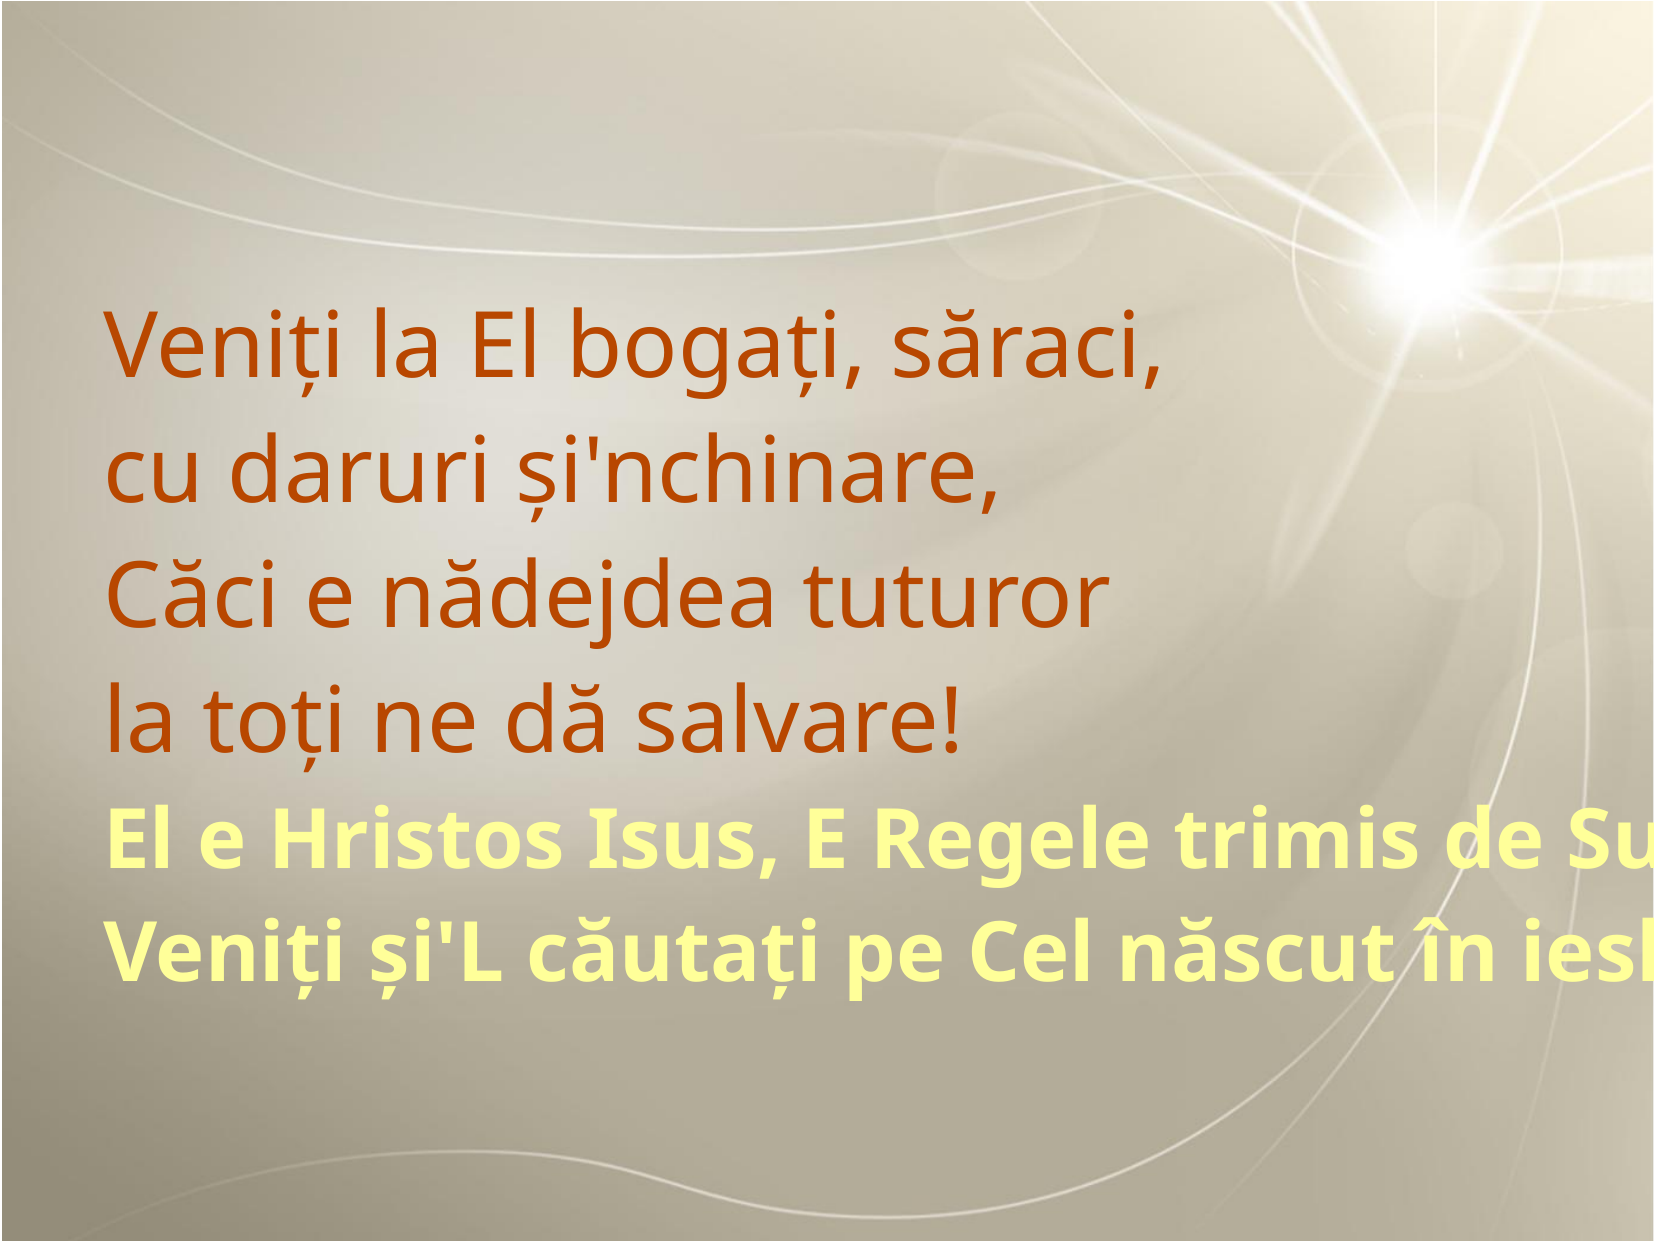

Veniţi la El bogaţi, săraci,
cu daruri şi'nchinare,
Căci e nădejdea tuturor
la toţi ne dă salvare!
El e Hristos Isus, E Regele trimis de Sus!
Veniţi şi'L căutaţi pe Cel născut în iesle!